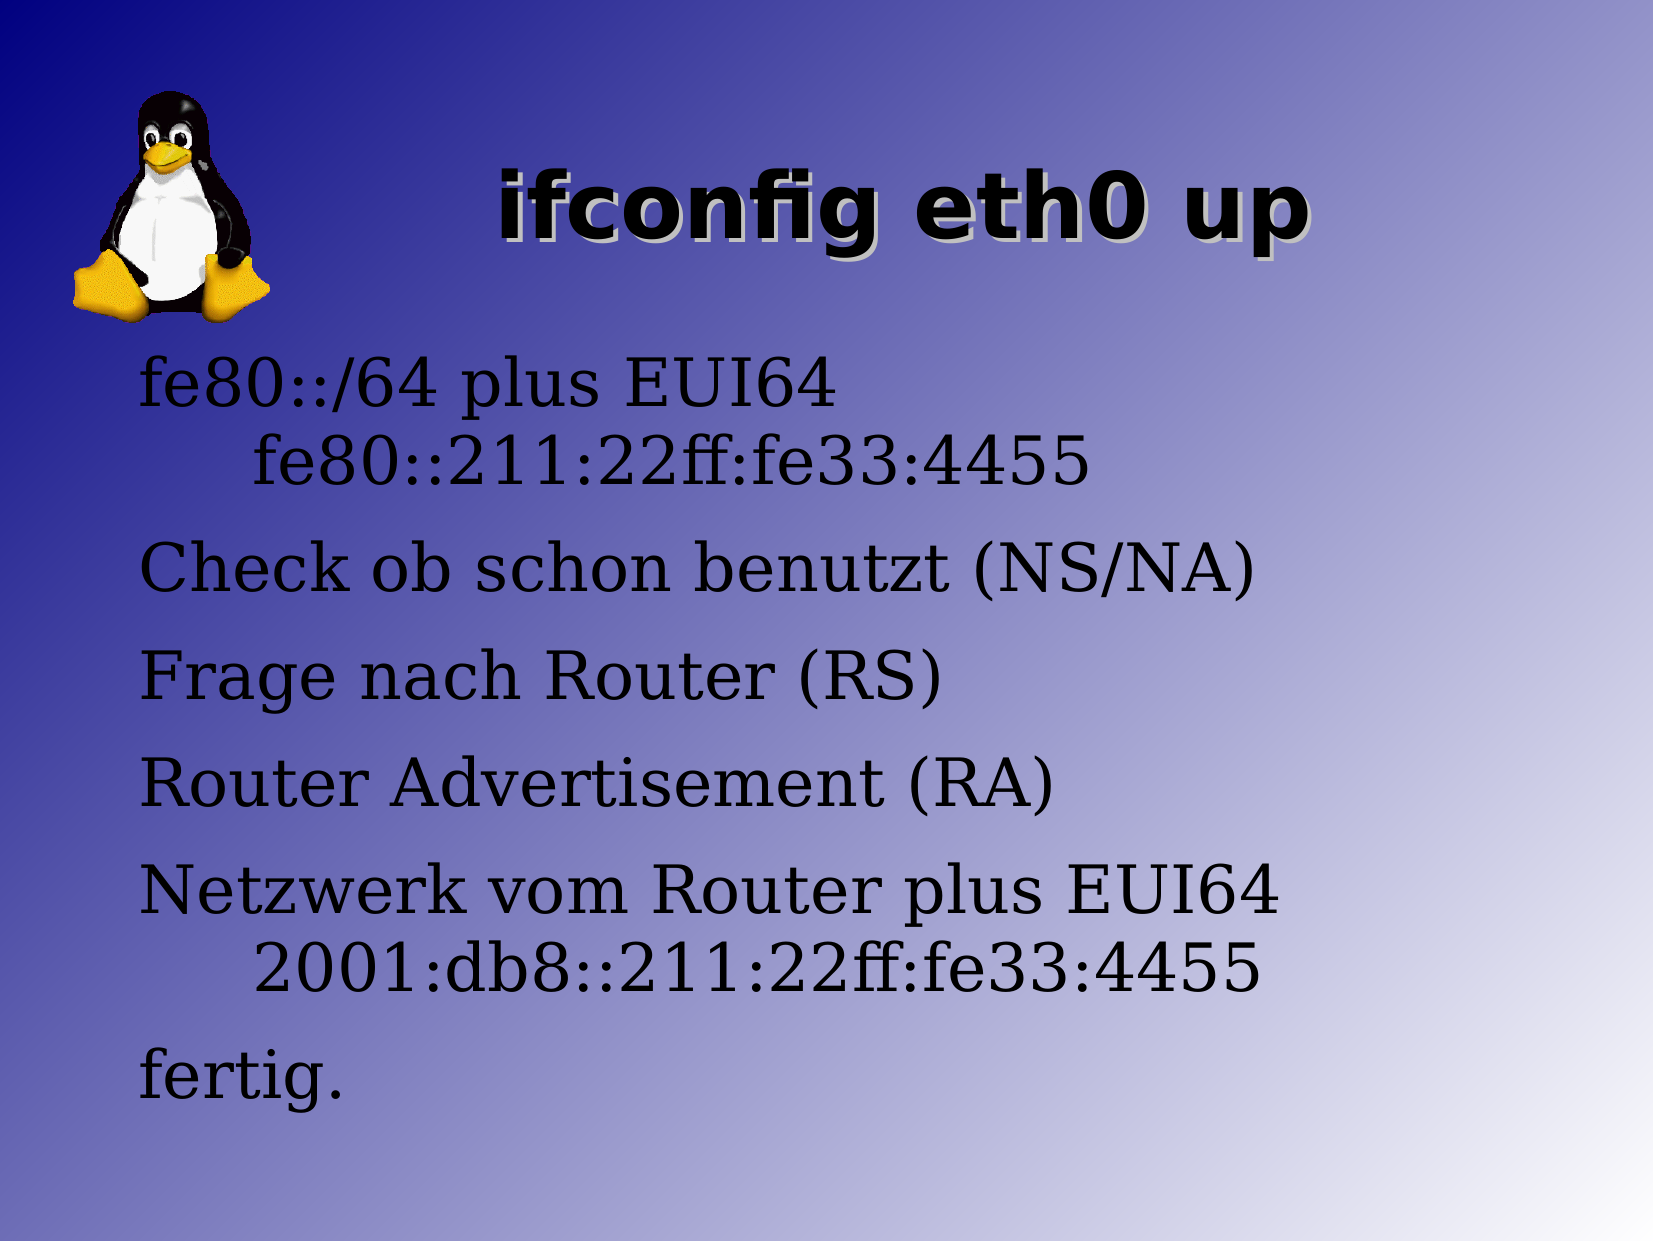

# ifconfig eth0 up
fe80::/64 plus EUI64
fe80::211:22ff:fe33:4455
Check ob schon benutzt (NS/NA)
Frage nach Router (RS)
Router Advertisement (RA)
Netzwerk vom Router plus EUI64
2001:db8::211:22ff:fe33:4455
fertig.